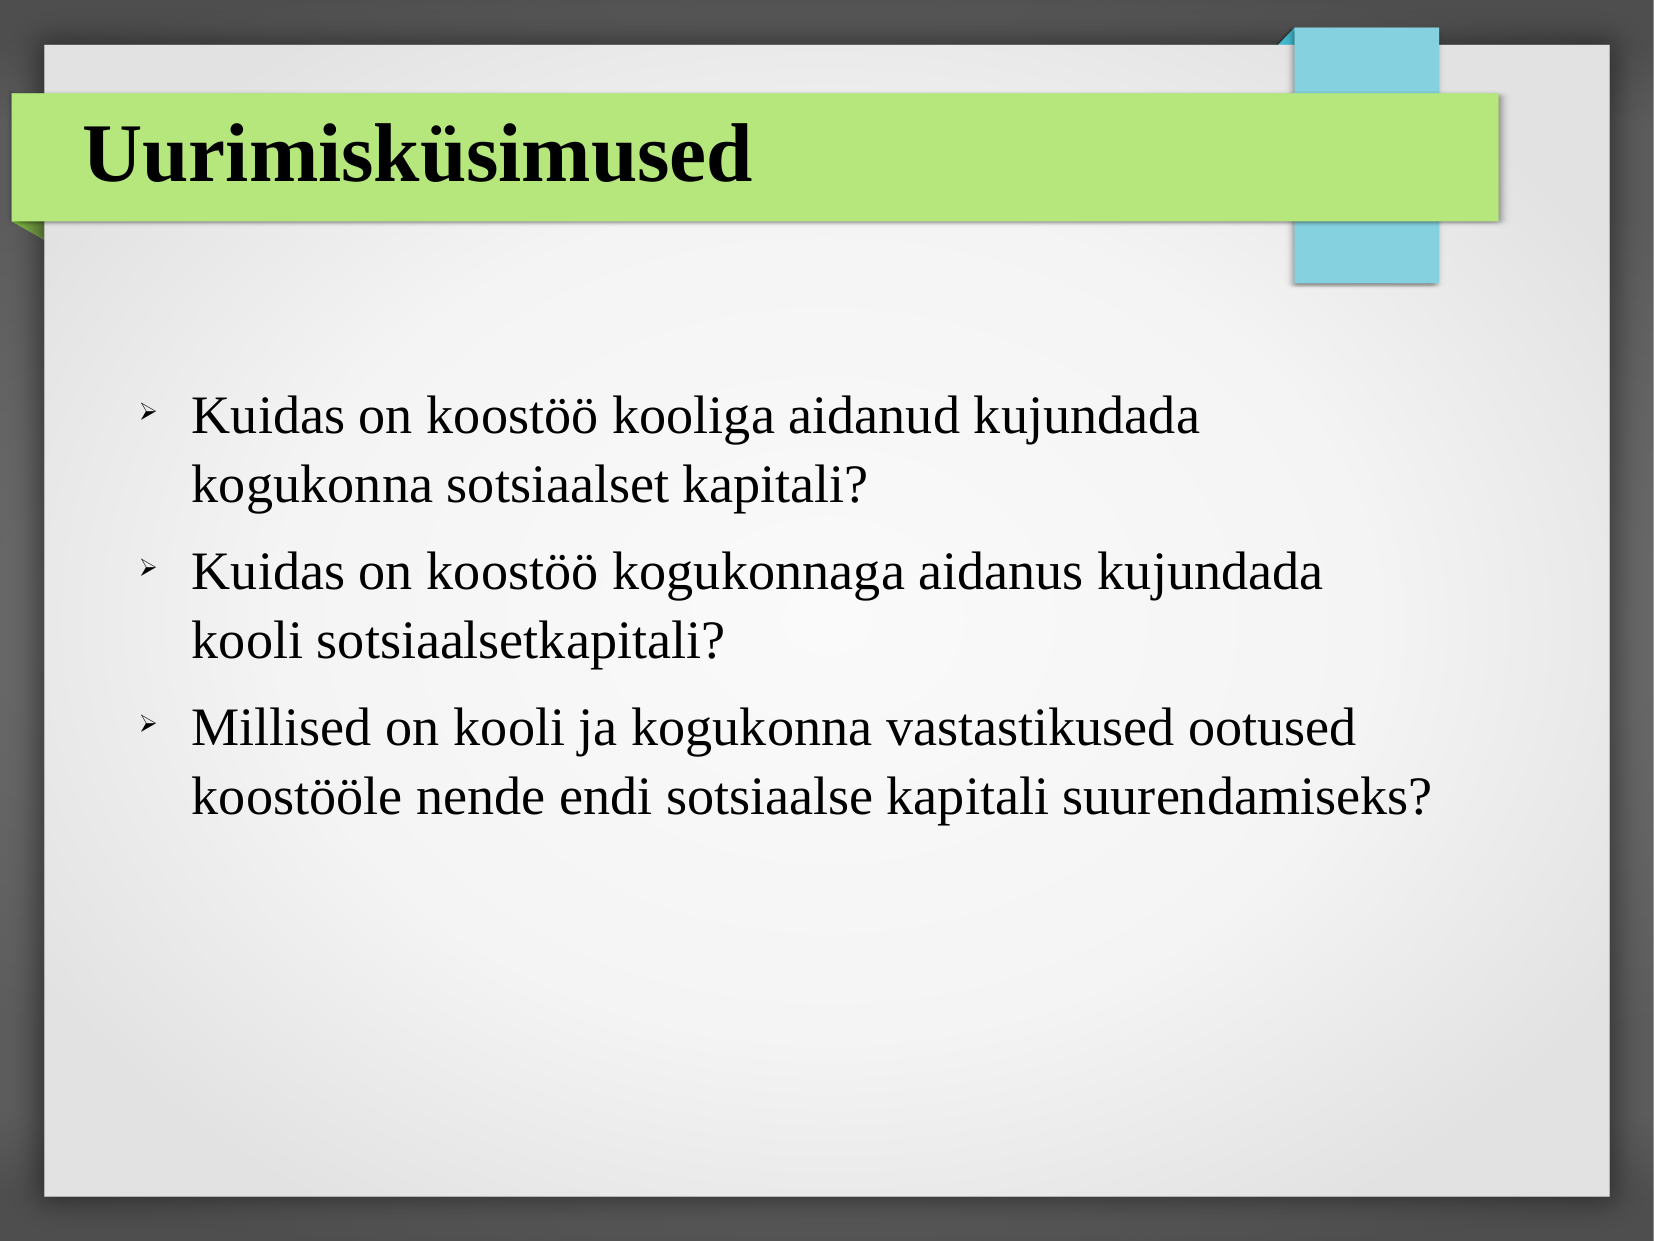

# Uurimisküsimused
Kuidas on koostöö kooliga aidanud kujundada kogukonna sotsiaalset kapitali?
Kuidas on koostöö kogukonnaga aidanus kujundada kooli sotsiaalsetkapitali?
Millised on kooli ja kogukonna vastastikused ootused koostööle nende endi sotsiaalse kapitali suurendamiseks?